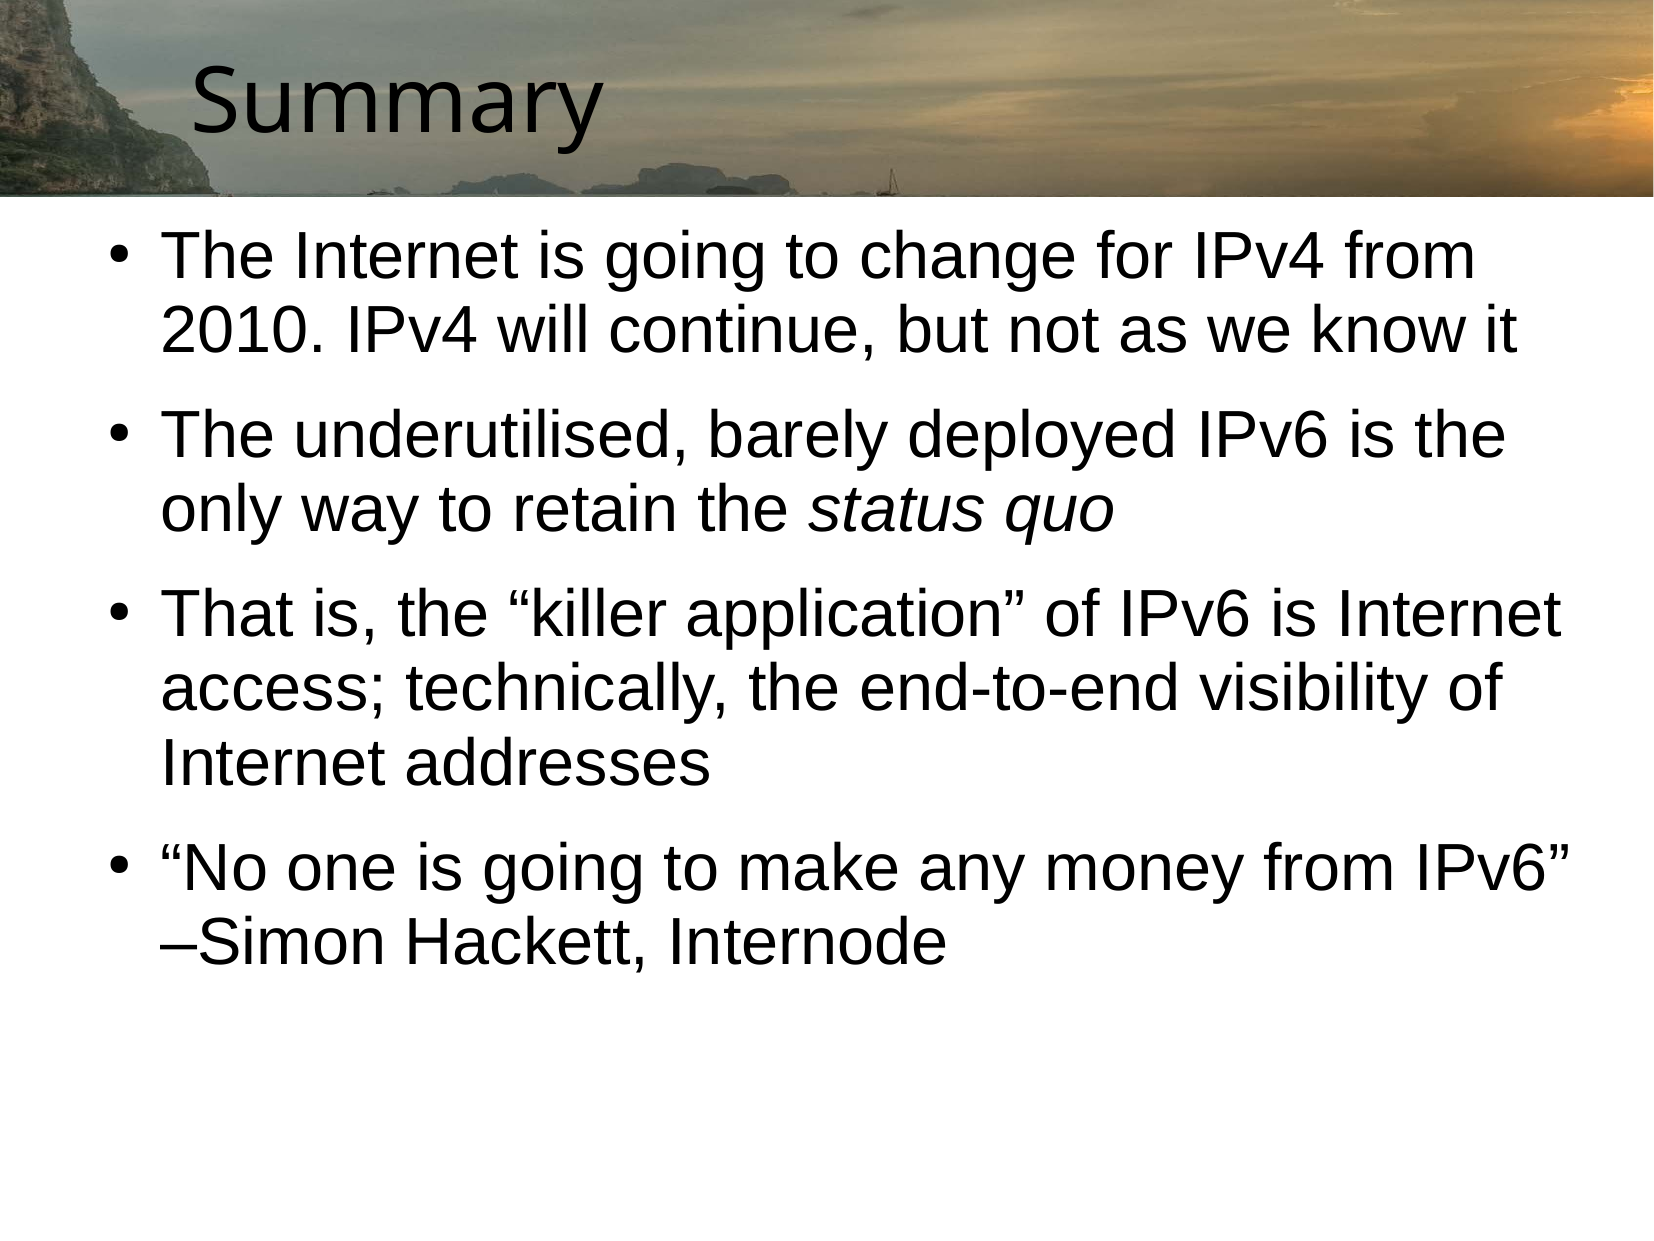

# Summary
The Internet is going to change for IPv4 from 2010. IPv4 will continue, but not as we know it
The underutilised, barely deployed IPv6 is the only way to retain the status quo
That is, the “killer application” of IPv6 is Internet access; technically, the end-to-end visibility of Internet addresses
“No one is going to make any money from IPv6” –Simon Hackett, Internode